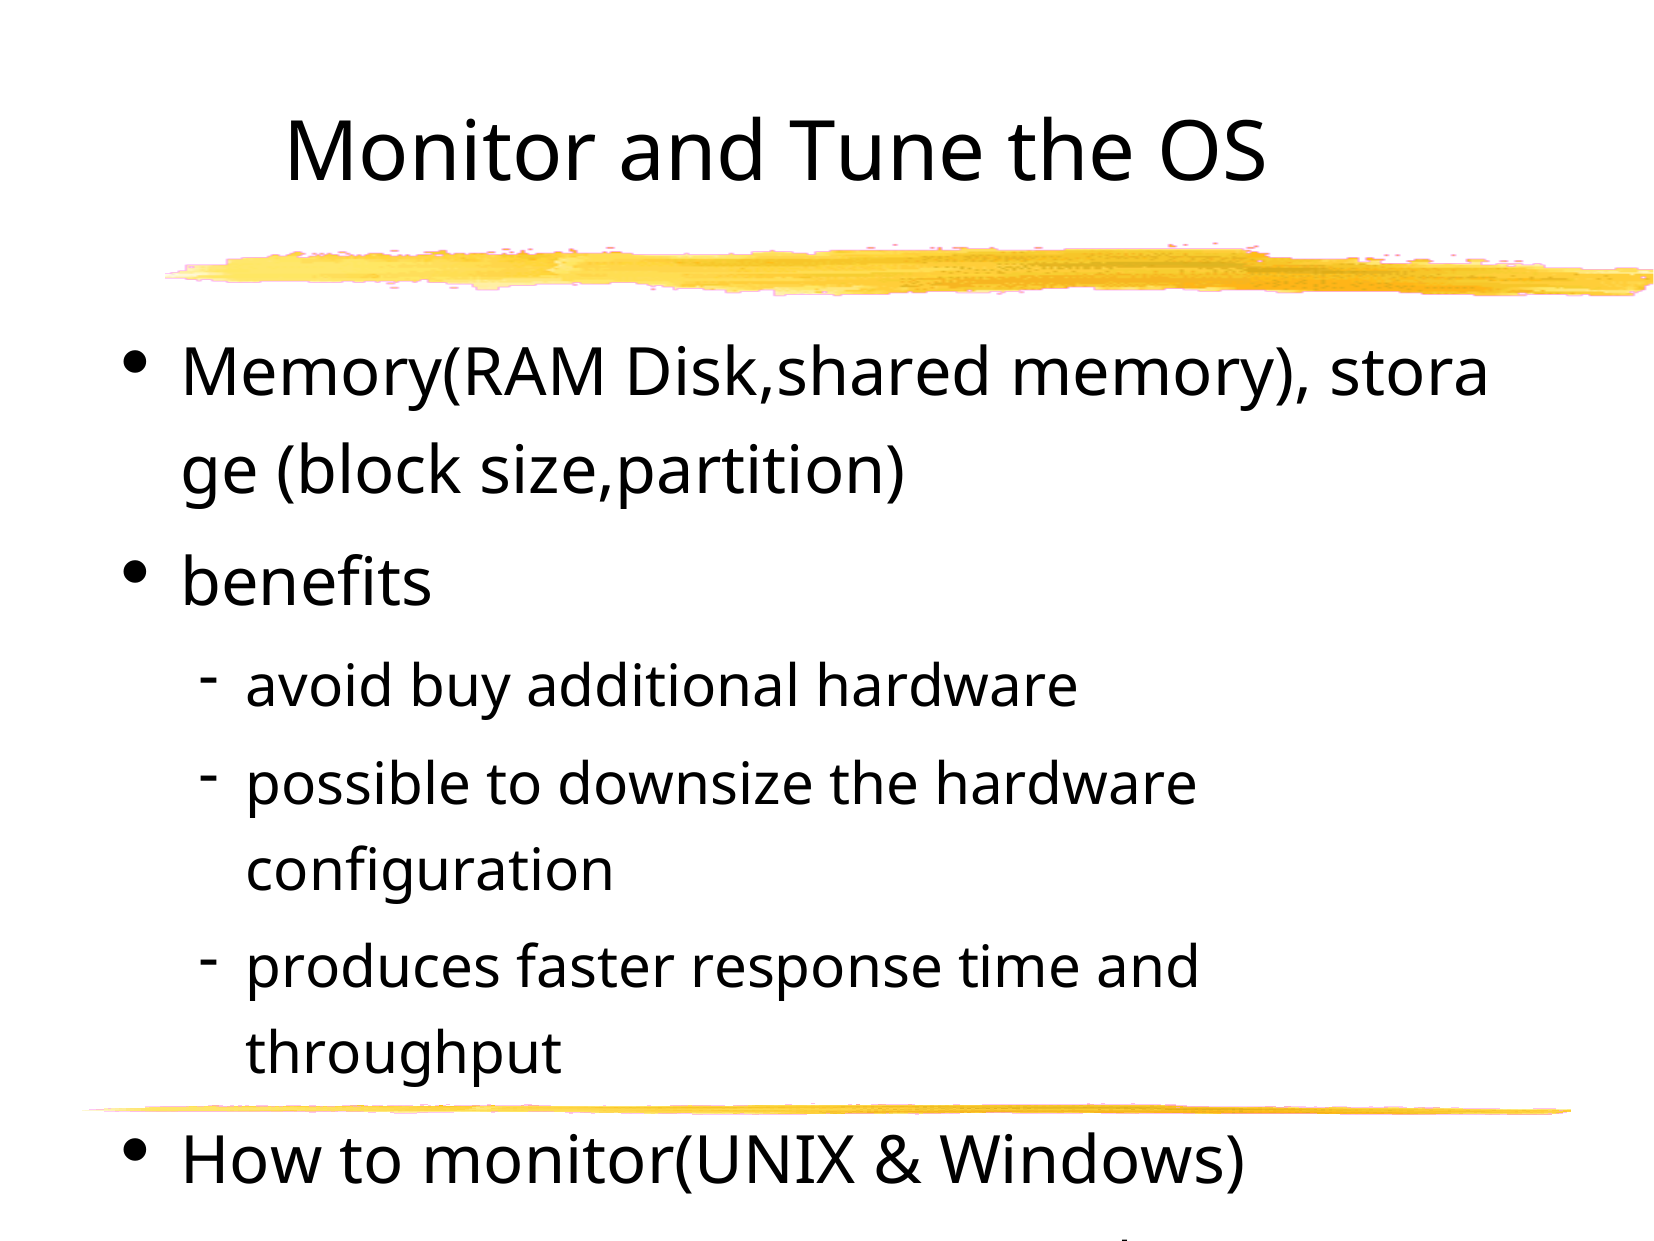

# Monitor and Tune the OS
Memory(RAM Disk,shared memory), storage (block size,partition)
benefits
avoid buy additional hardware
possible to downsize the hardware
configuration
produces faster response time and
throughput
How to monitor(UNIX & Windows)
Memory, CPU, DISK I/O, Network